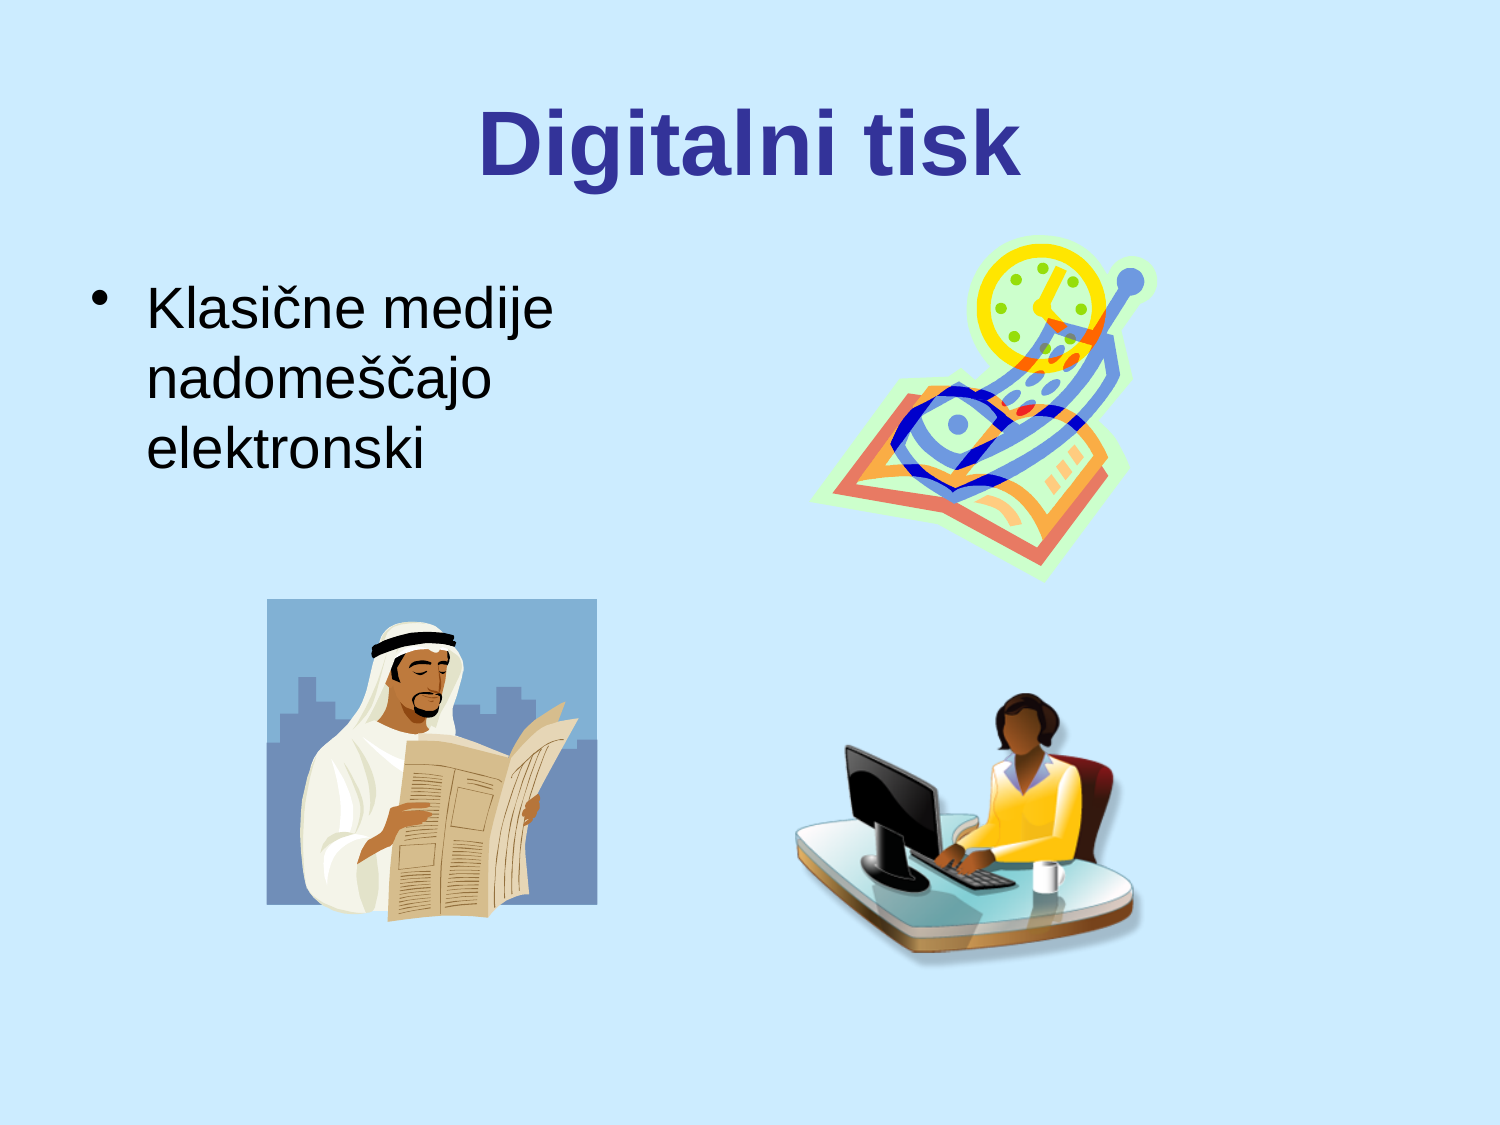

# Digitalni tisk
Klasične medije nadomeščajo elektronski